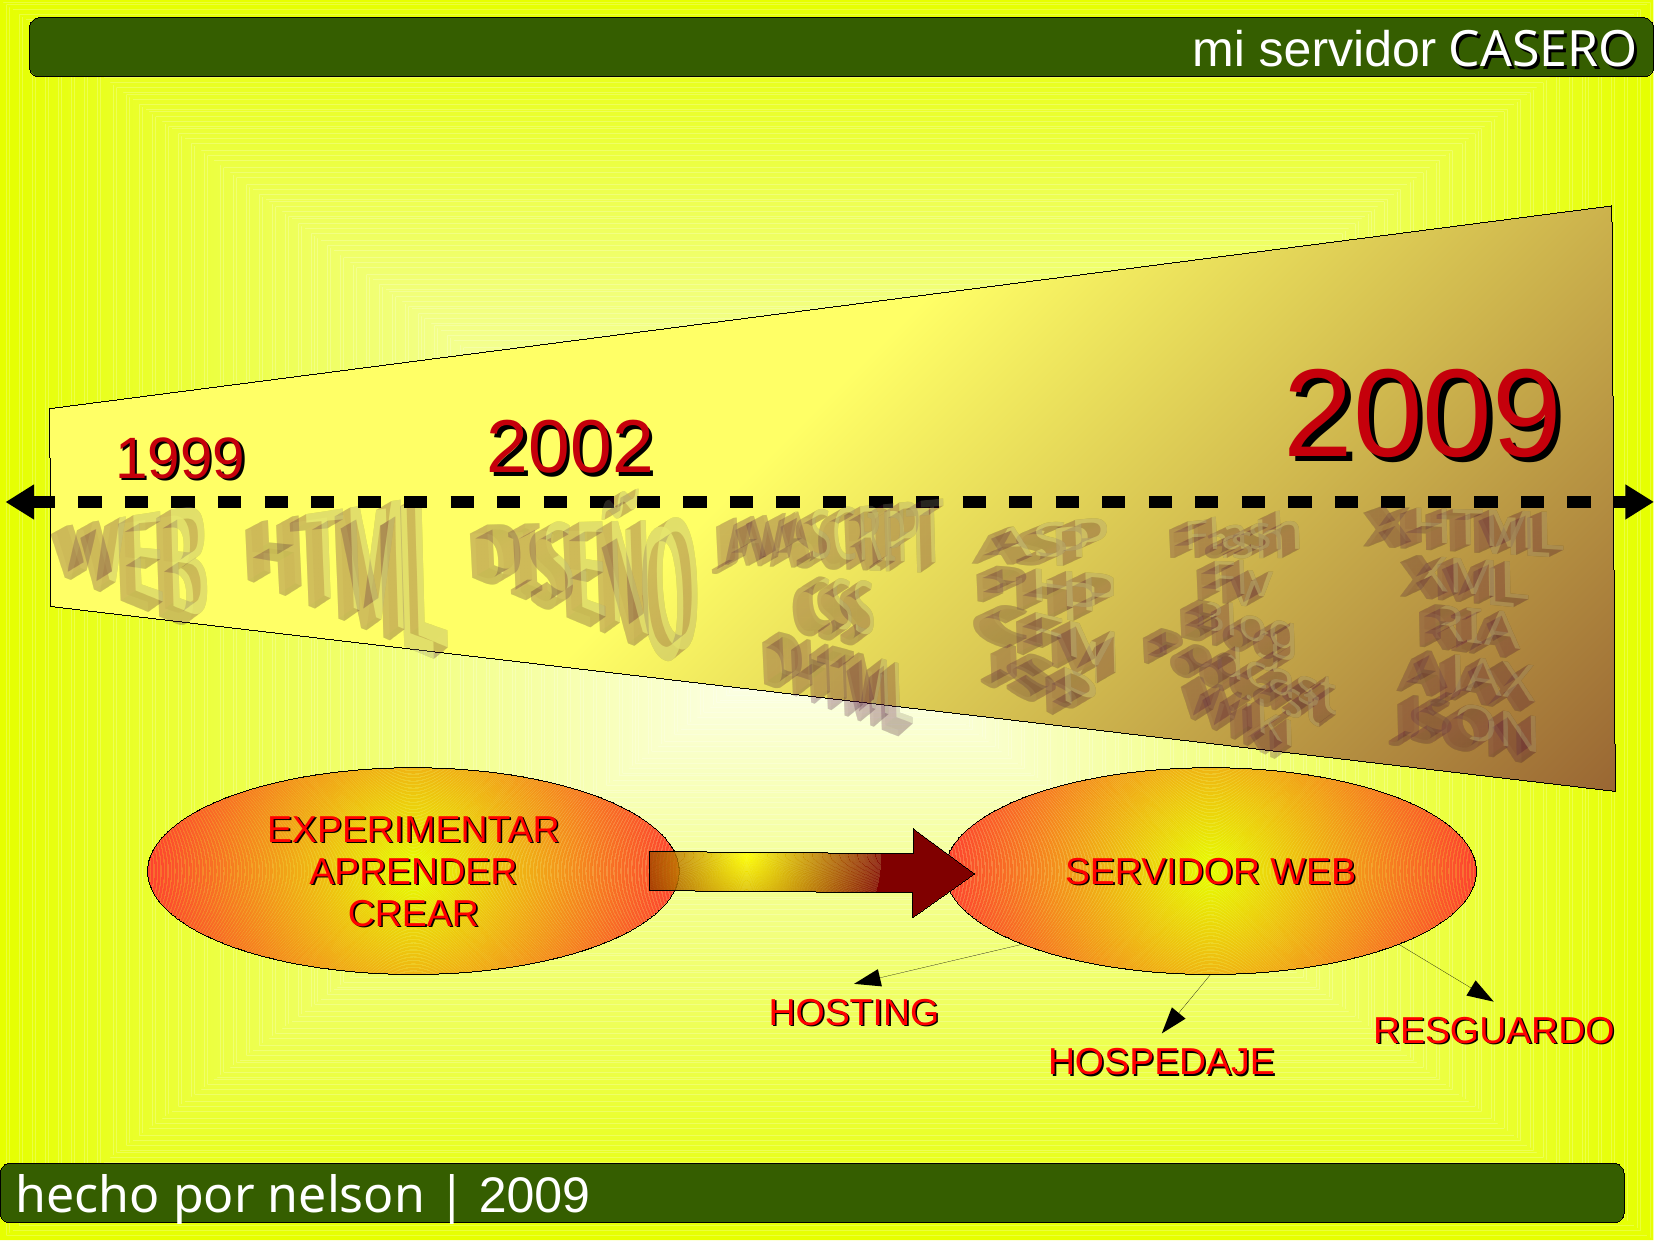

2009
2002
1999
DISEÑO
HTML
JAVASCRIPT
CSS
DHTML
Flash
Flv
Blog
Podcast
Wiki
WEB
ASP
PHP
CFM
JSP
XHTML
XML
RIA
AJAX
JSON
EXPERIMENTAR
APRENDER
CREAR
SERVIDOR WEB
HOSTING
RESGUARDO
HOSPEDAJE